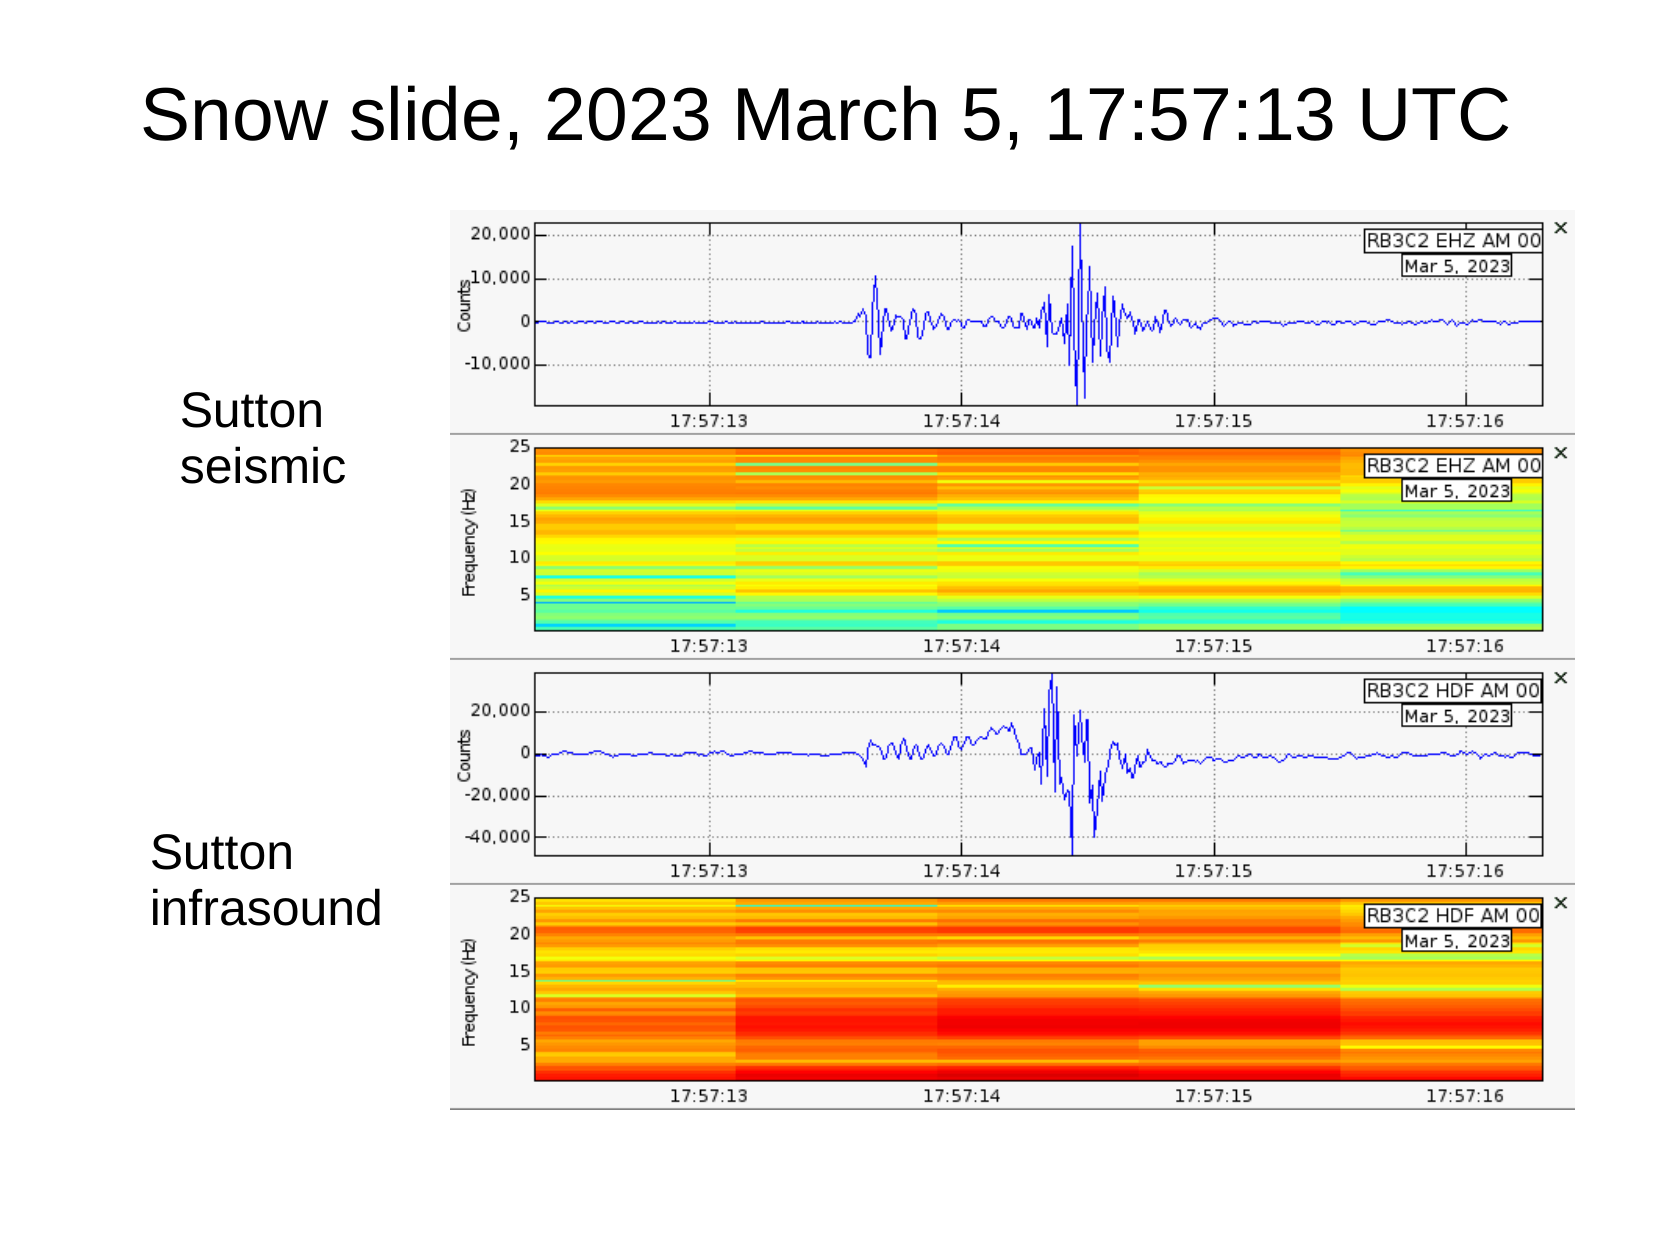

# Snow slide, 2023 March 5, 17:57:13 UTC
Sutton
seismic
Sutton infrasound